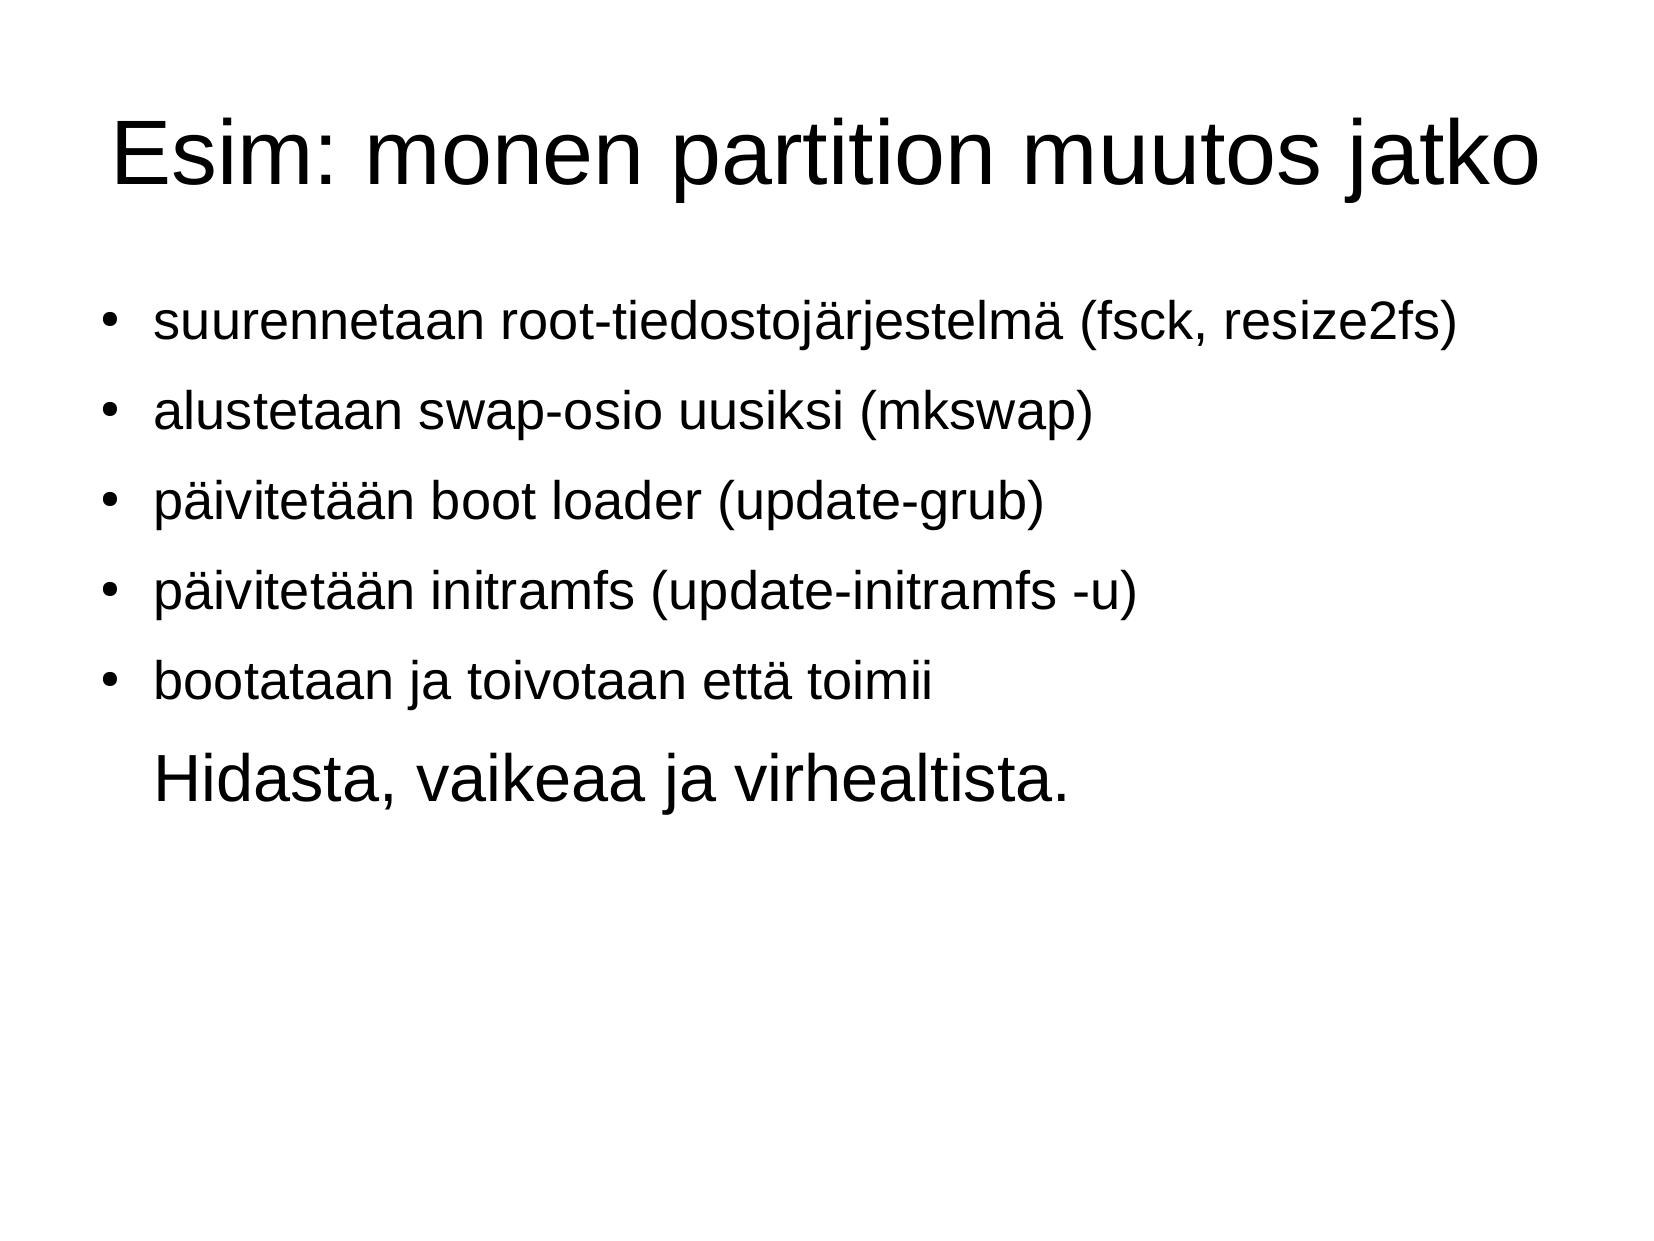

# Esim: monen partition muutos jatko
suurennetaan root-tiedostojärjestelmä (fsck, resize2fs)
alustetaan swap-osio uusiksi (mkswap)
päivitetään boot loader (update-grub)
päivitetään initramfs (update-initramfs -u)
bootataan ja toivotaan että toimii
Hidasta, vaikeaa ja virhealtista.